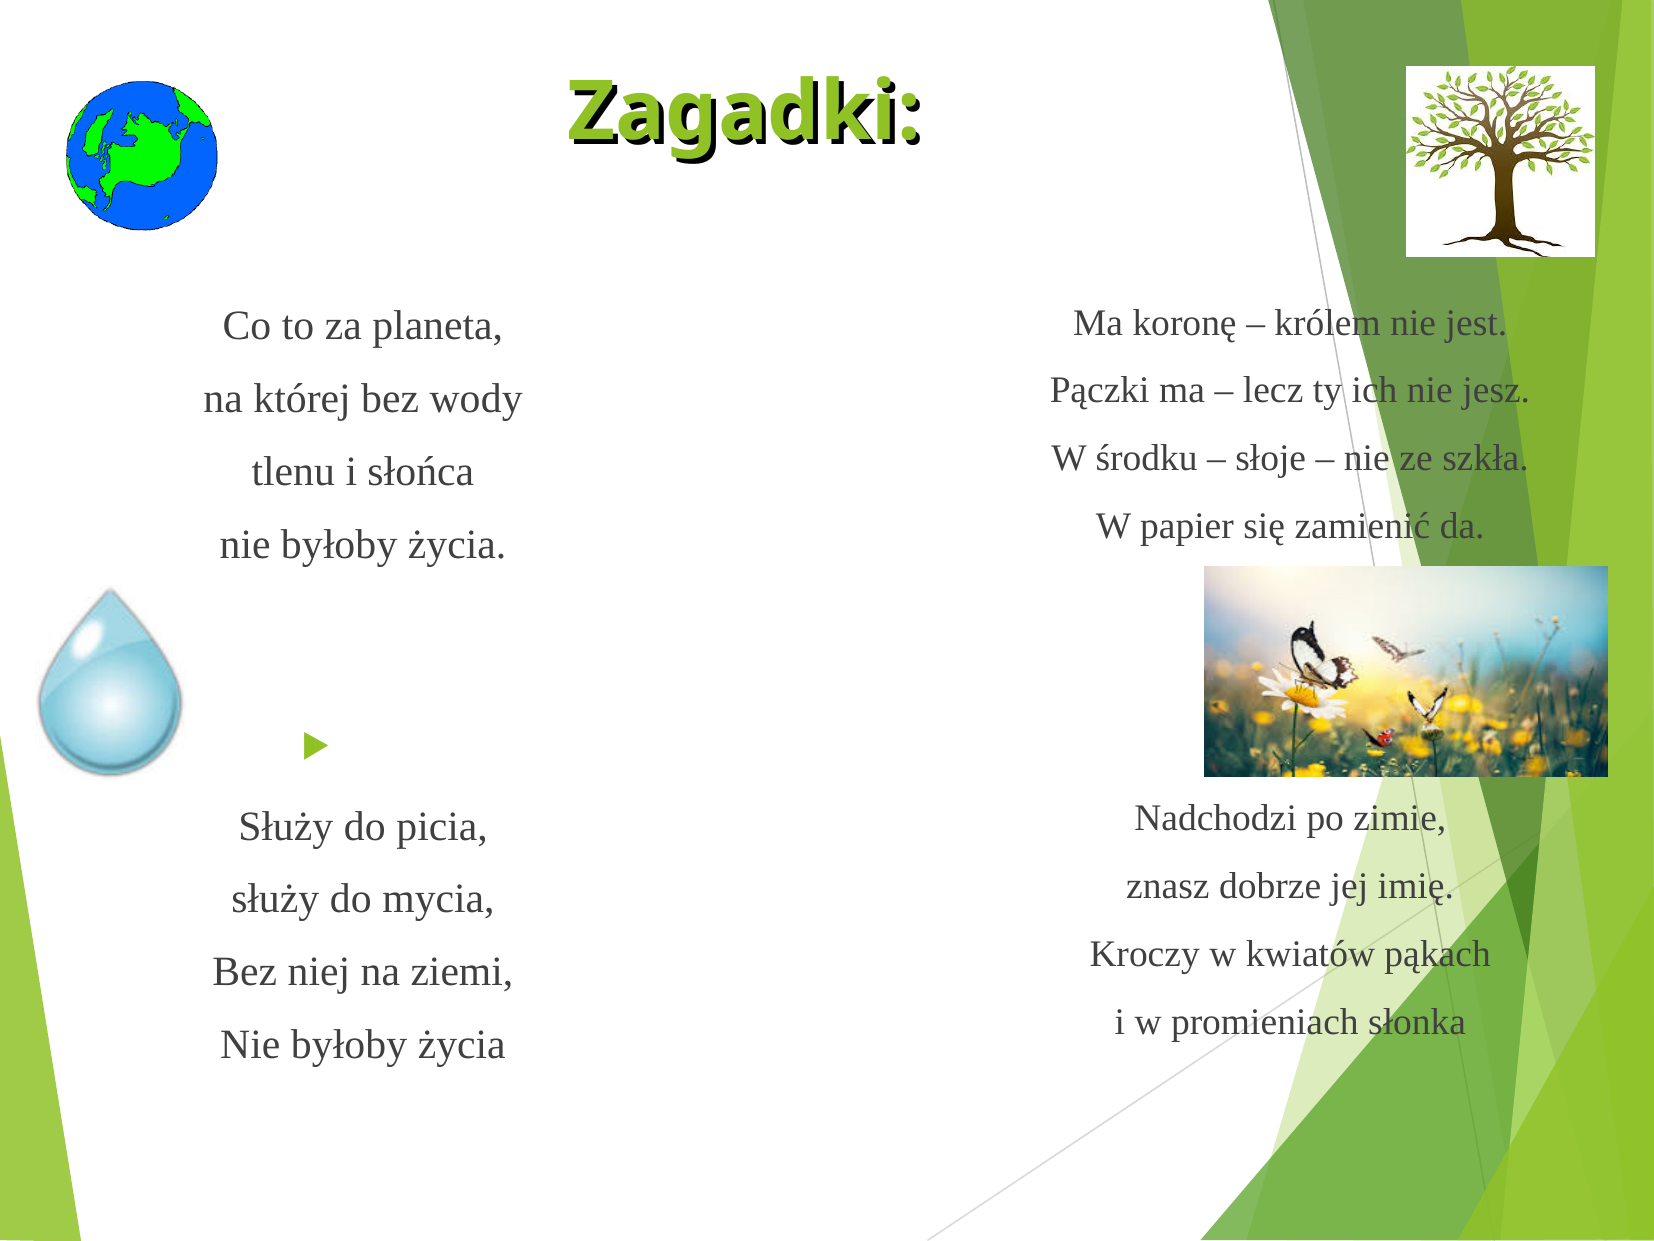

# Zagadki:
Co to za planeta,
na której bez wody
tlenu i słońca
nie byłoby życia.
Ma koronę – królem nie jest.
Pączki ma – lecz ty ich nie jesz.
W środku – słoje – nie ze szkła.
W papier się zamienić da.
Służy do picia,
służy do mycia,
Bez niej na ziemi,
Nie byłoby życia
Nadchodzi po zimie,
znasz dobrze jej imię.
Kroczy w kwiatów pąkach
i w promieniach słonka